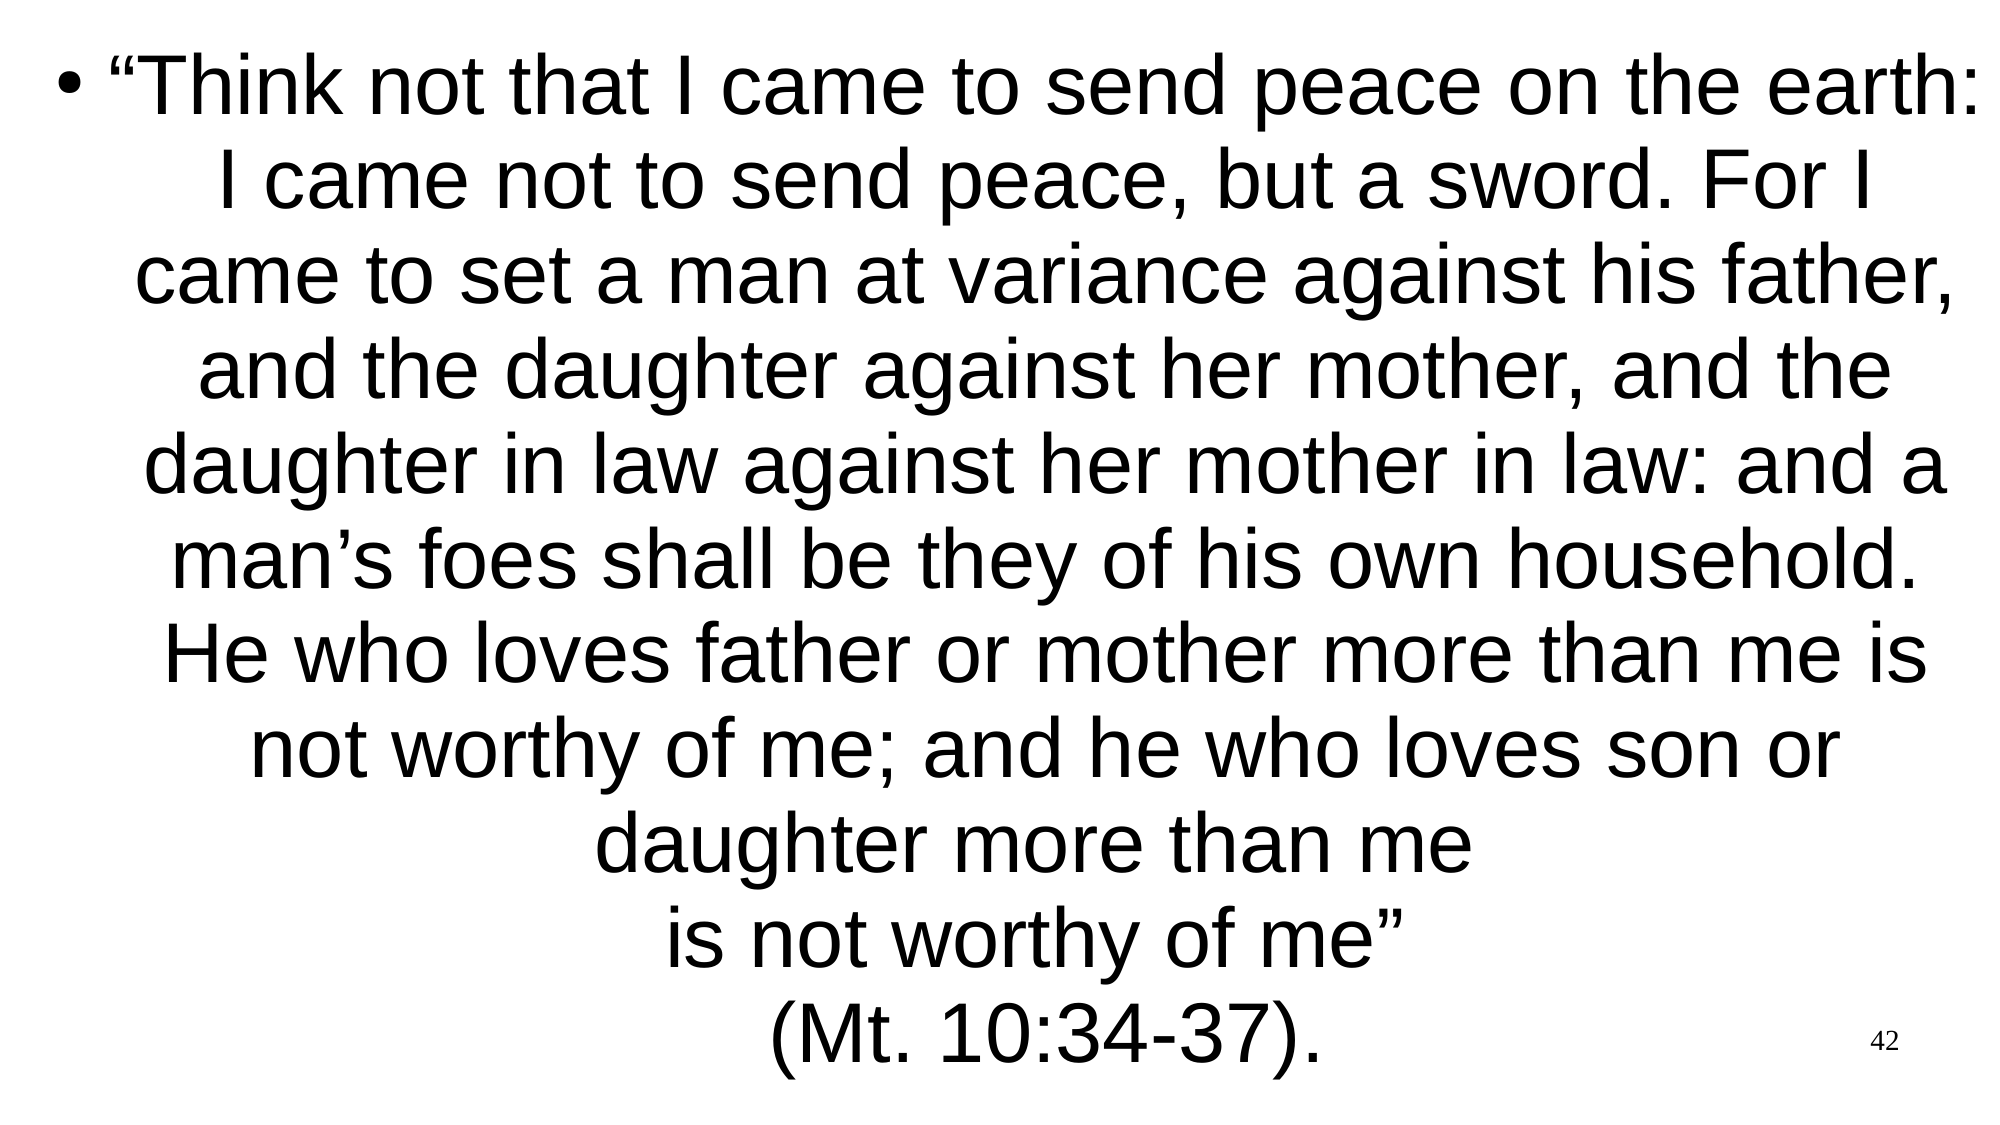

# “Think not that I came to send peace on the earth: I came not to send peace, but a sword. For I came to set a man at variance against his father, and the daughter against her mother, and the daughter in law against her mother in law: and a man’s foes shall be they of his own household. He who loves father or mother more than me is not worthy of me; and he who loves son or daughter more than me is not worthy of me” (Mt. 10:34-37).
42